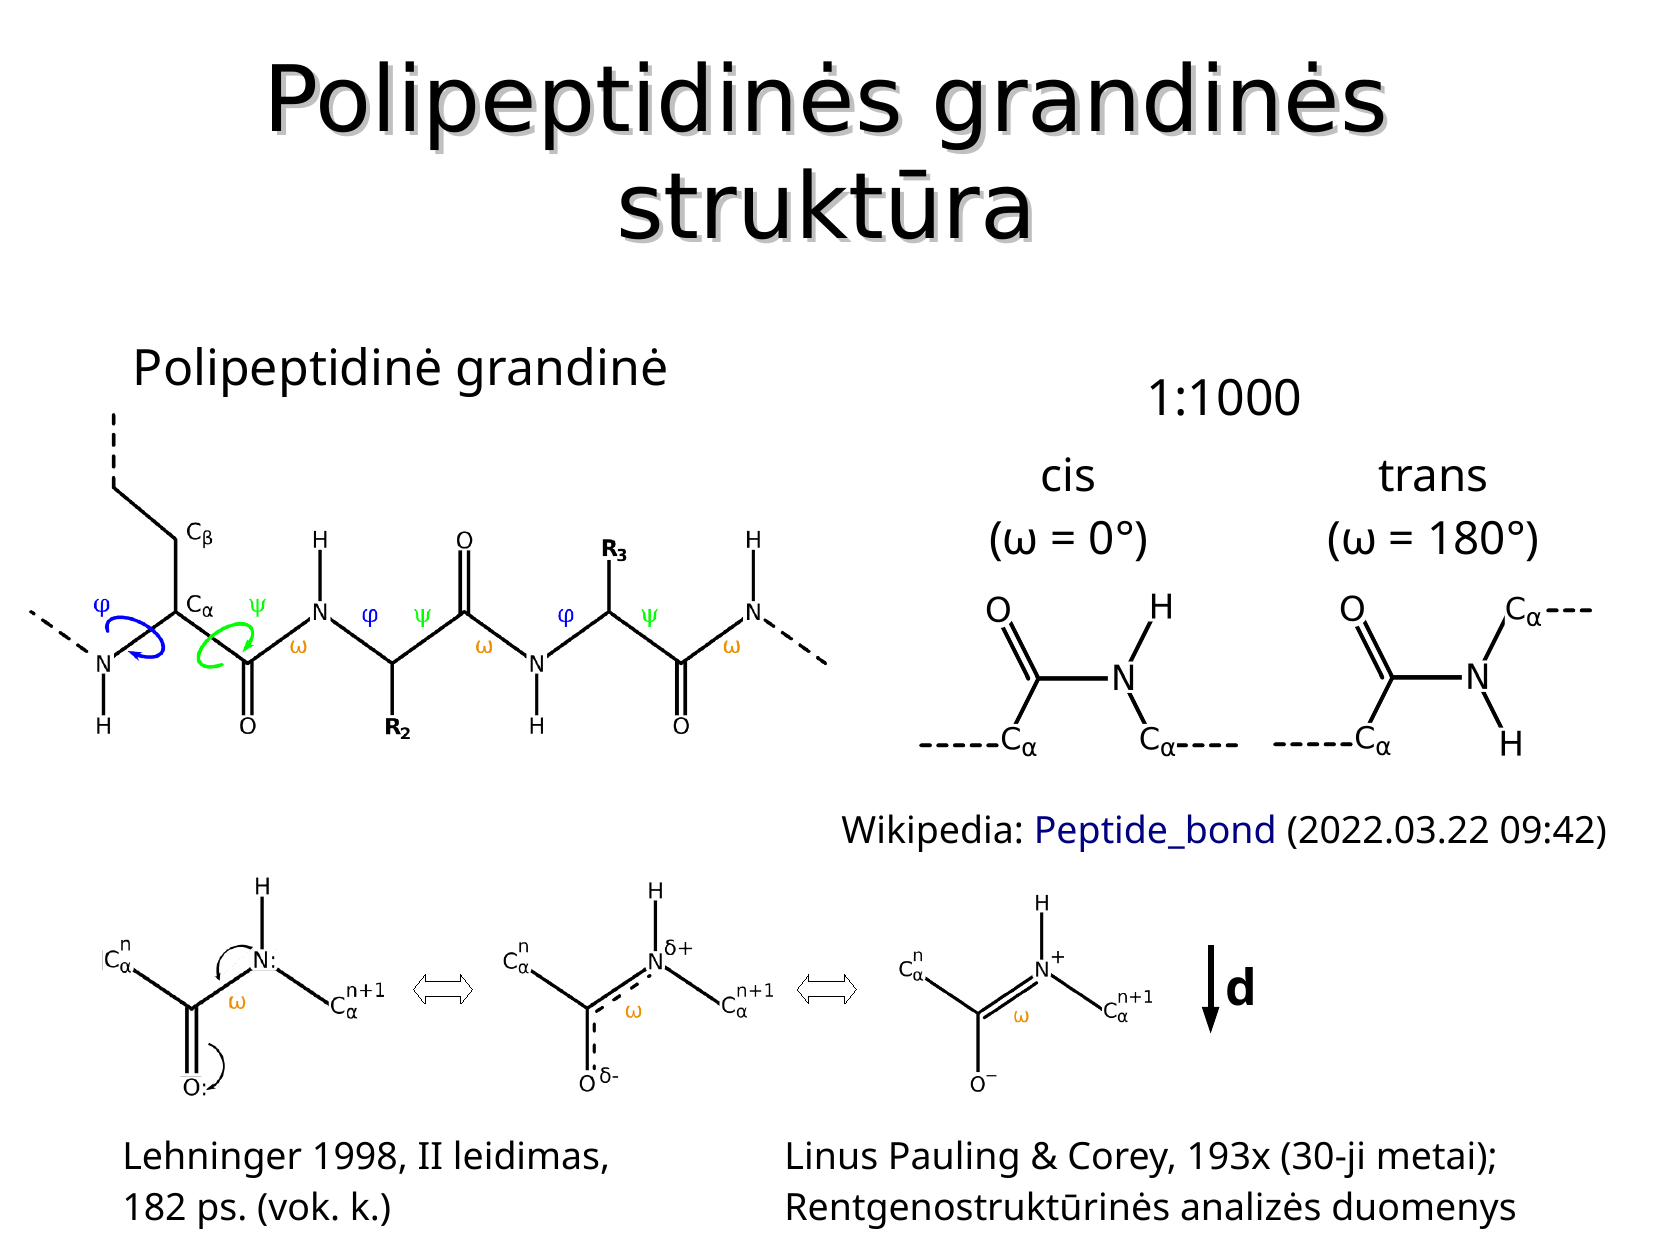

# Polipeptidinės grandinės struktūra
Polipeptidinė grandinė
1:1000
cis
(ω = 0°)
trans
(ω = 180°)
Wikipedia: Peptide_bond (2022.03.22 09:42)
d
Lehninger 1998, II leidimas,
182 ps. (vok. k.)
Linus Pauling & Corey, 193x (30-ji metai);
Rentgenostruktūrinės analizės duomenys